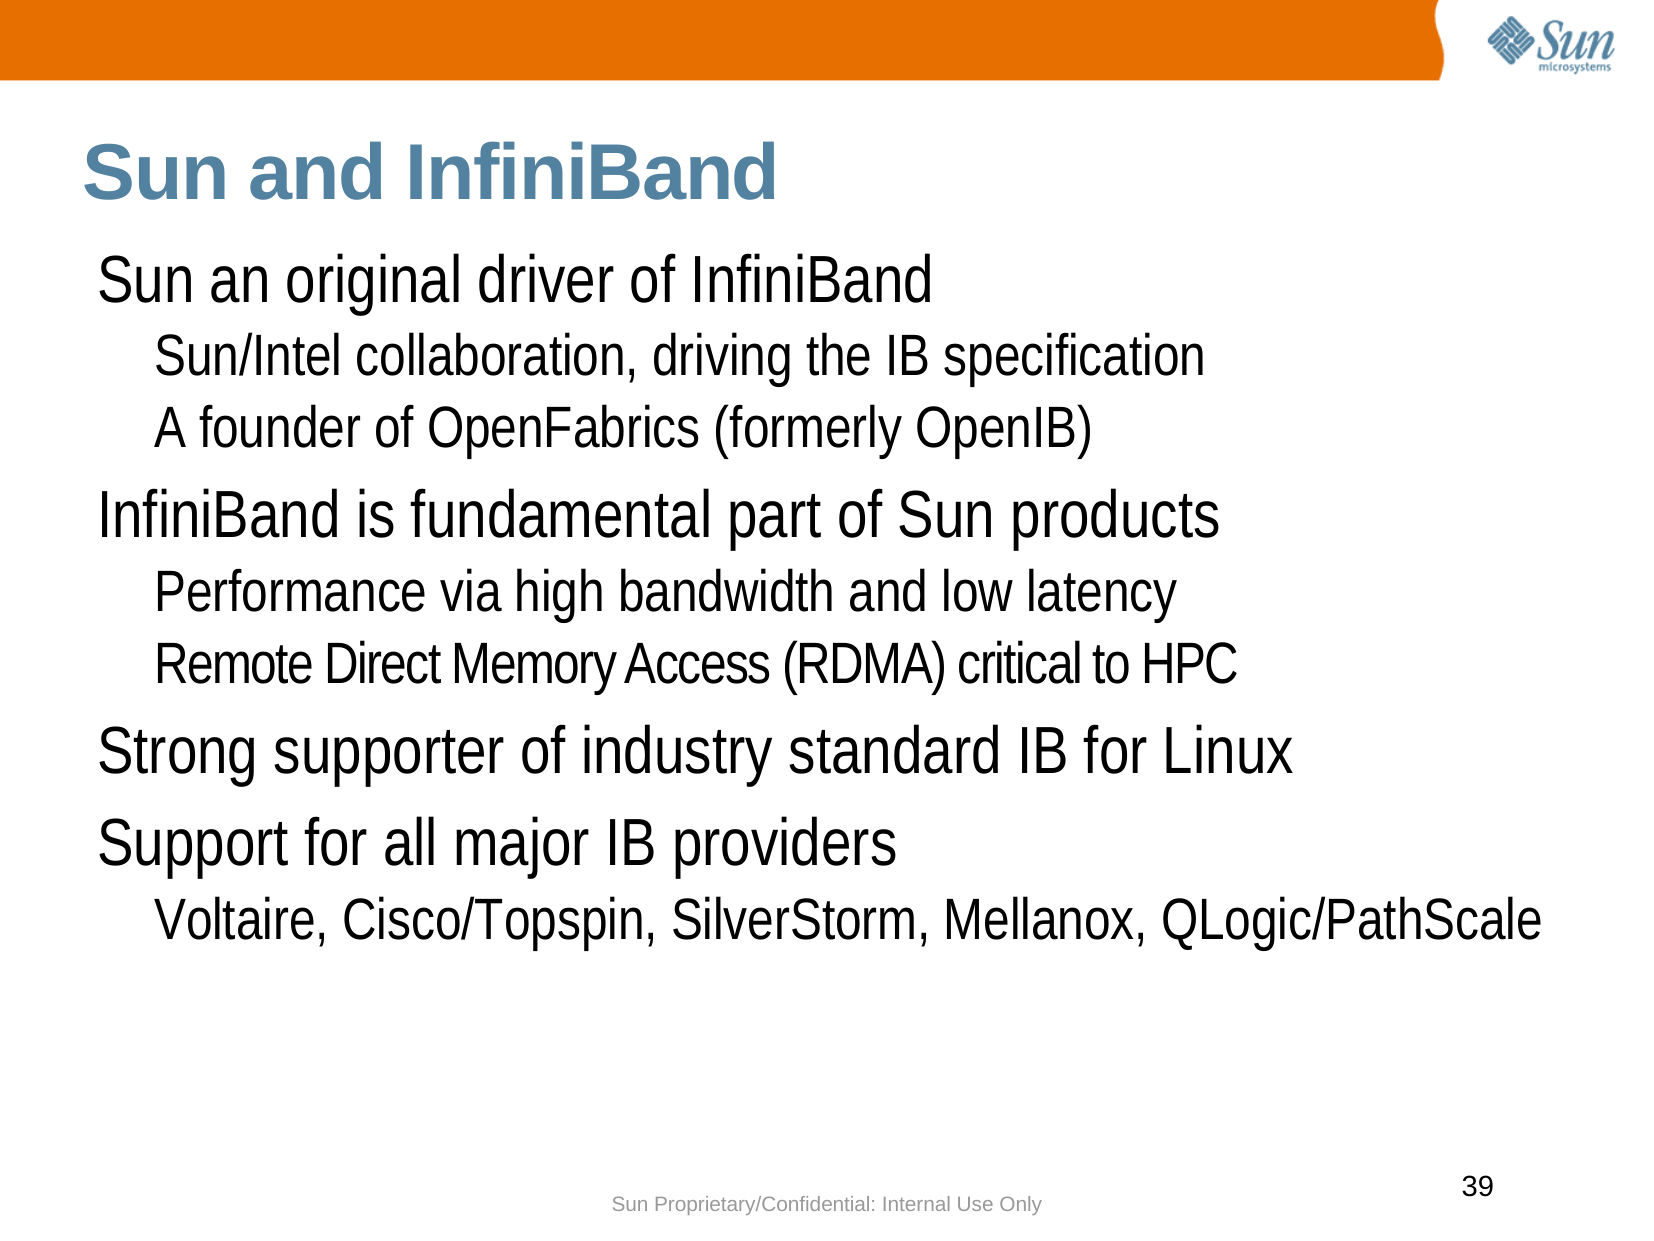

# Sun and InfiniBand
Sun an original driver of InfiniBand
Sun/Intel collaboration, driving the IB specification
A founder of OpenFabrics (formerly OpenIB)
InfiniBand is fundamental part of Sun products
Performance via high bandwidth and low latency
Remote Direct Memory Access (RDMA) critical to HPC
Strong supporter of industry standard IB for Linux
Support for all major IB providers
Voltaire, Cisco/Topspin, SilverStorm, Mellanox, QLogic/PathScale